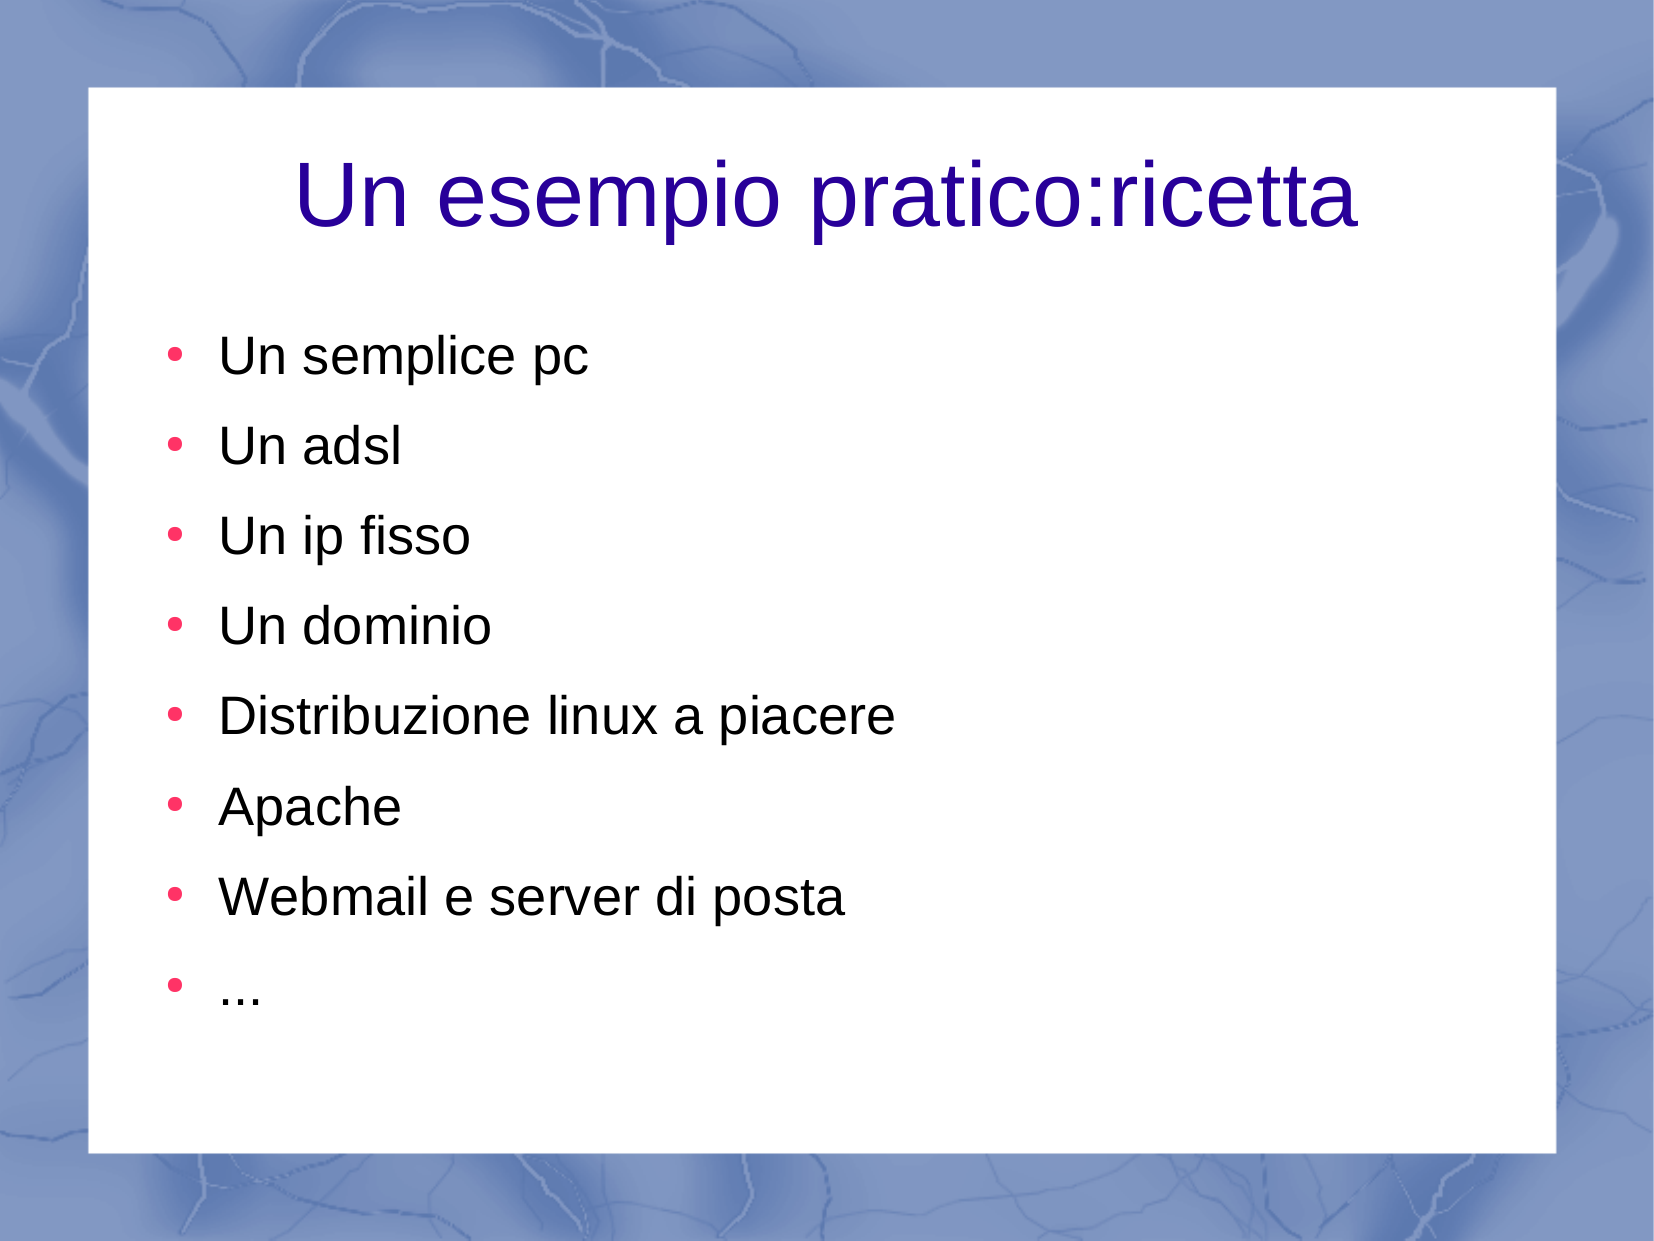

# Un esempio pratico:ricetta
Un semplice pc
Un adsl
Un ip fisso
Un dominio
Distribuzione linux a piacere
Apache
Webmail e server di posta
...